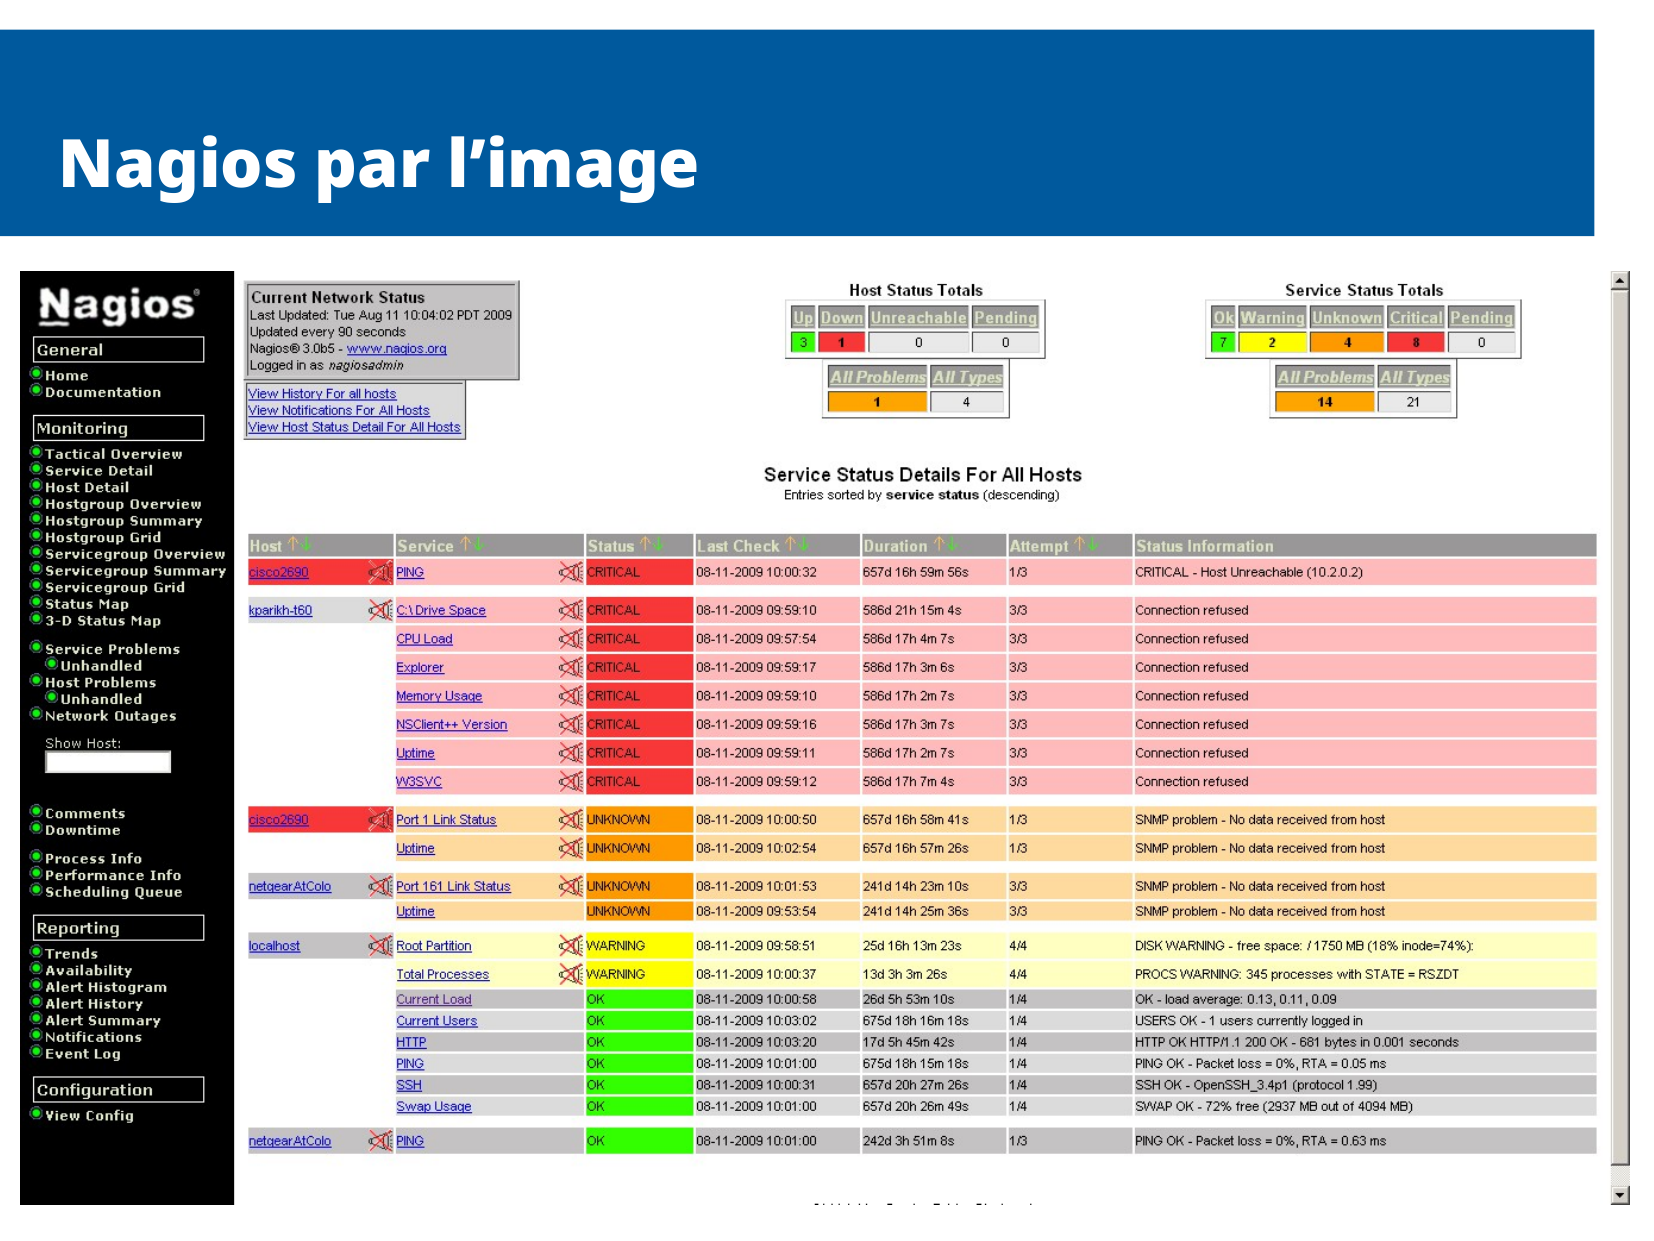

# Nagios par l’image
54
blog.lrdf.fr - Licence CC-BY-NC-SA